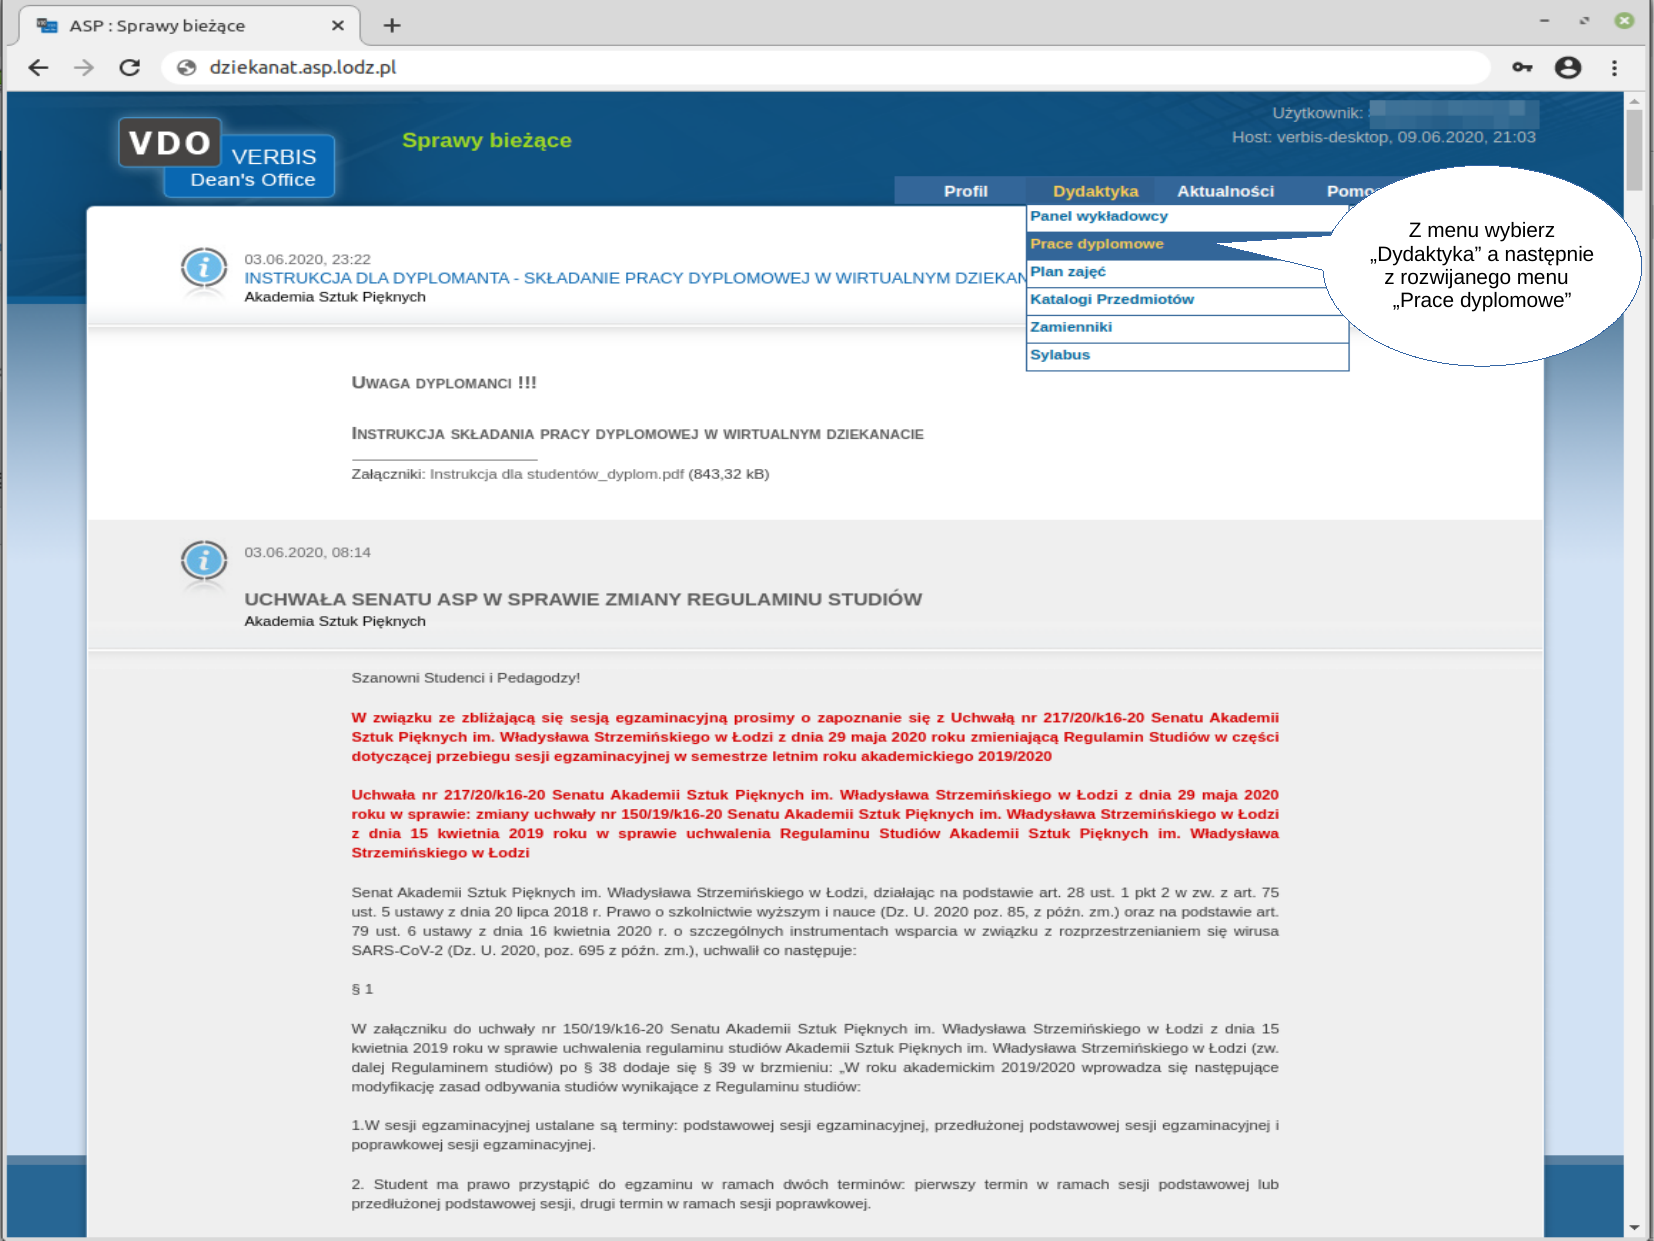

Z menu wybierz
„Dydaktyka” a następnie
z rozwijanego menu
„Prace dyplomowe”